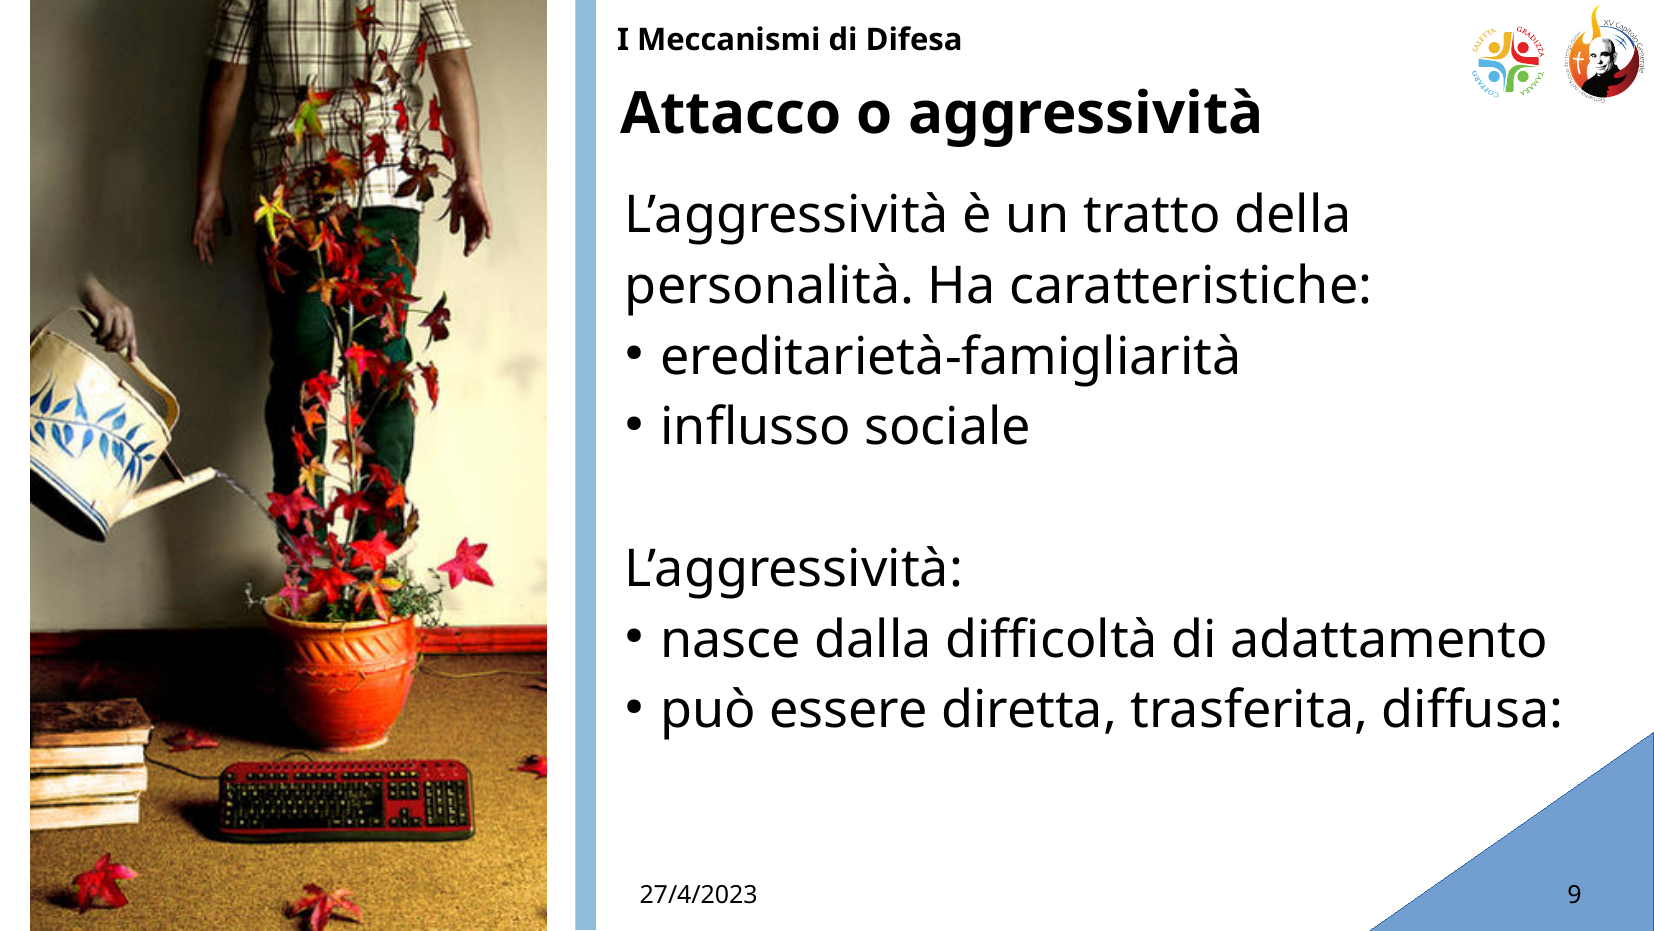

I Meccanismi di Difesa
Attacco o aggressività
# L’aggressività è un tratto della personalità. Ha caratteristiche:
ereditarietà-famigliarità
influsso sociale
L’aggressività:
nasce dalla difficoltà di adattamento
può essere diretta, trasferita, diffusa: